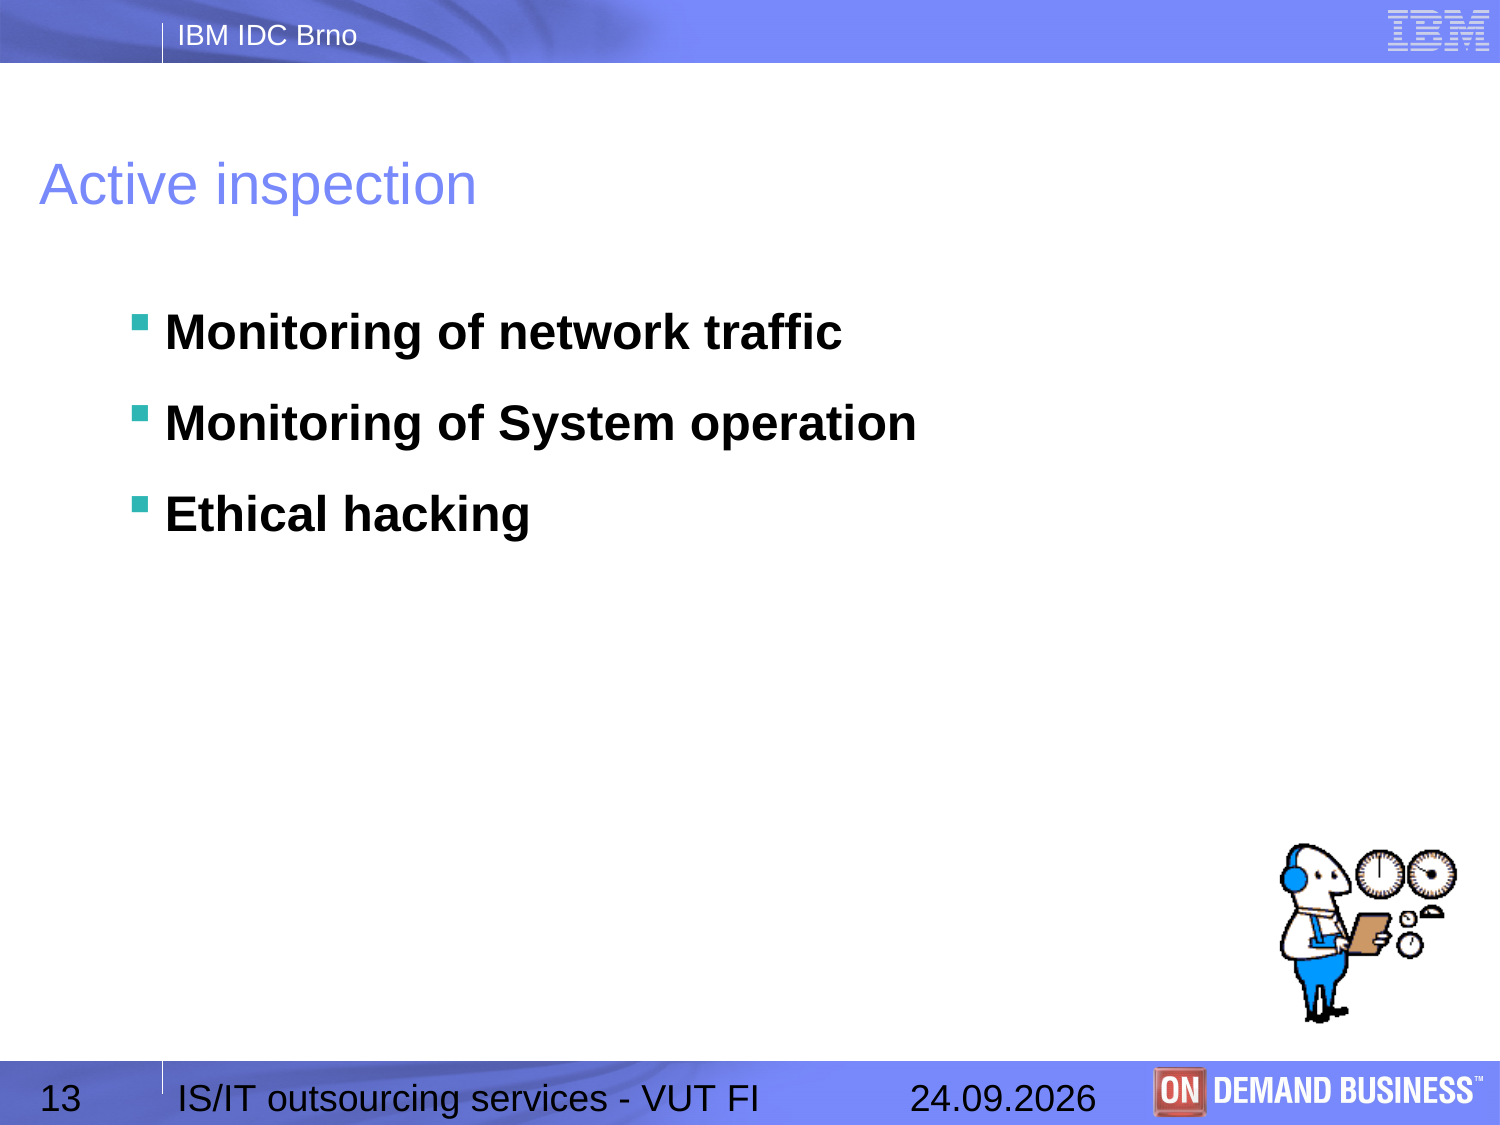

# Active inspection
Monitoring of network traffic
Monitoring of System operation
Ethical hacking
13
IS/IT outsourcing services - VUT FI